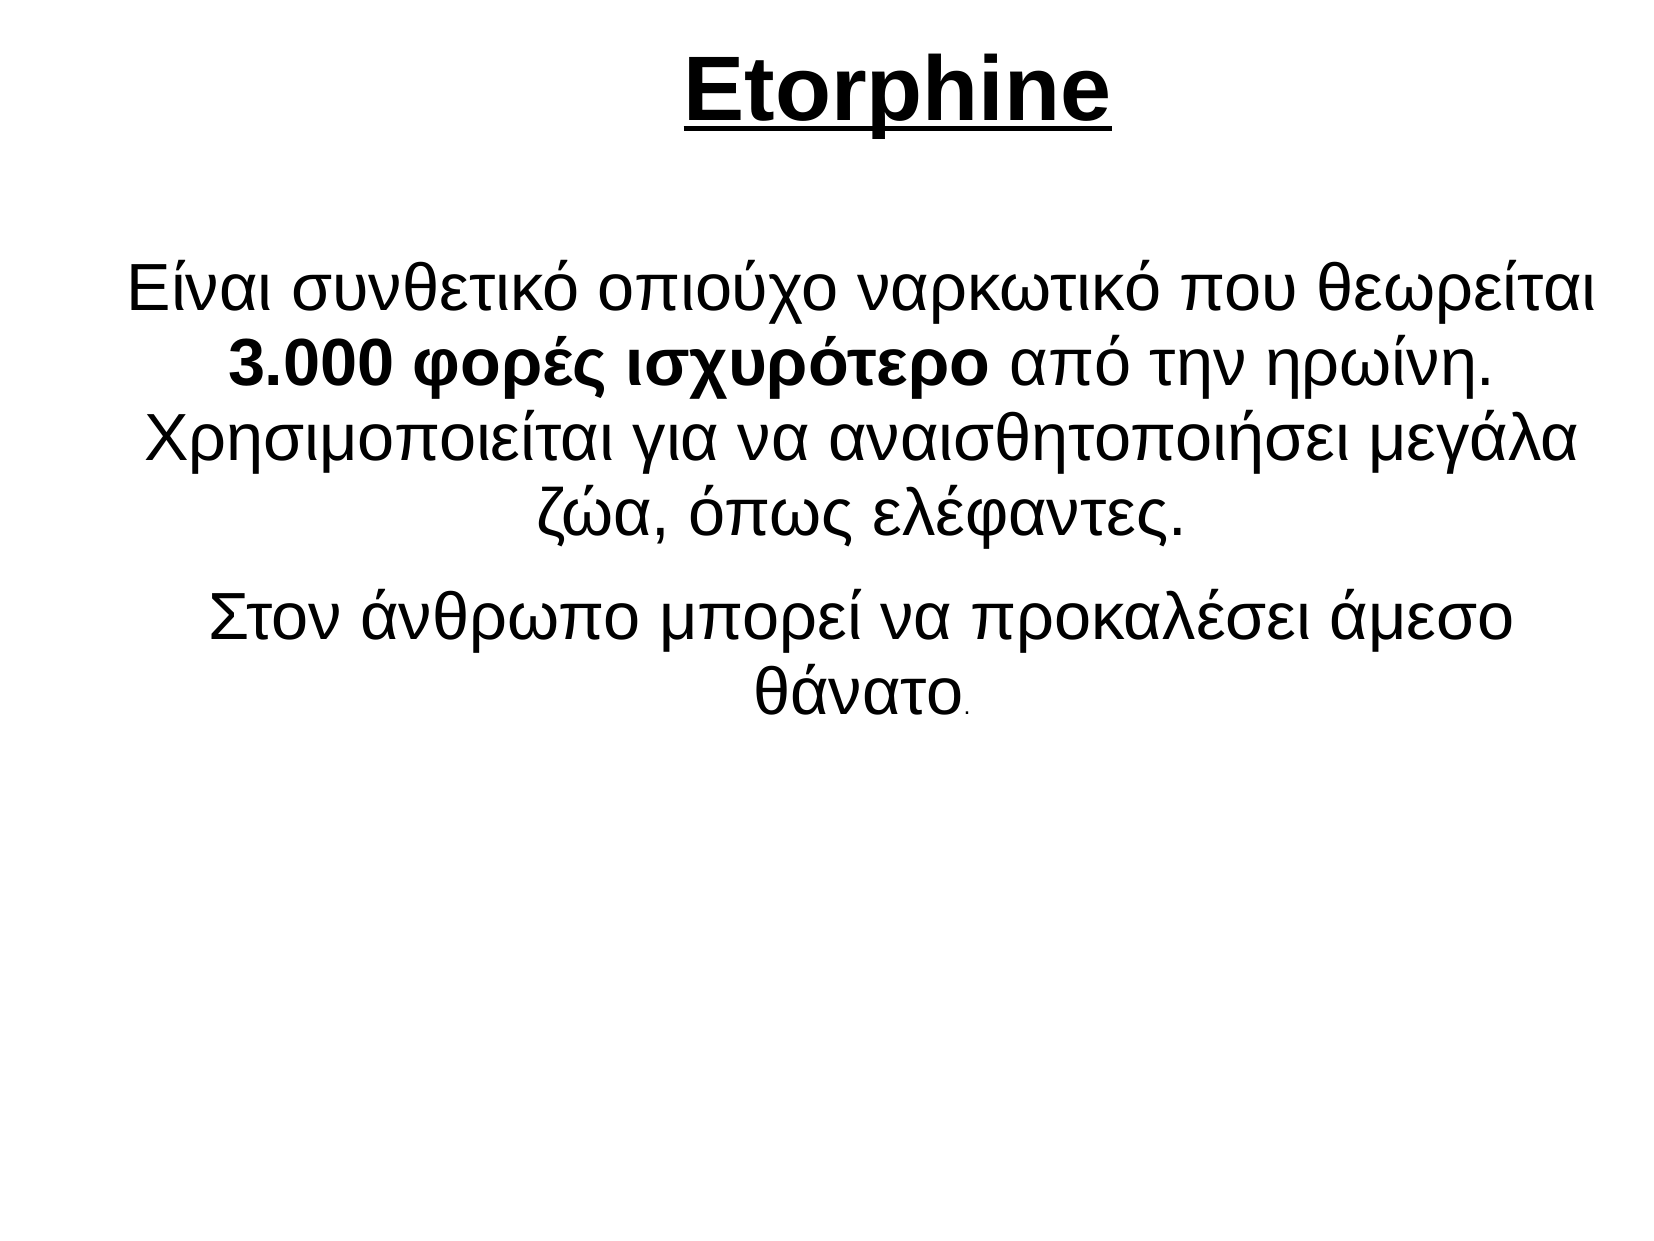

# Etorphine
Είναι συνθετικό οπιούχο ναρκωτικό που θεωρείται 3.000 φορές ισχυρότερο από την ηρωίνη. Χρησιμοποιείται για να αναισθητοποιήσει μεγάλα ζώα, όπως ελέφαντες.
Στον άνθρωπο μπορεί να προκαλέσει άμεσο θάνατο.